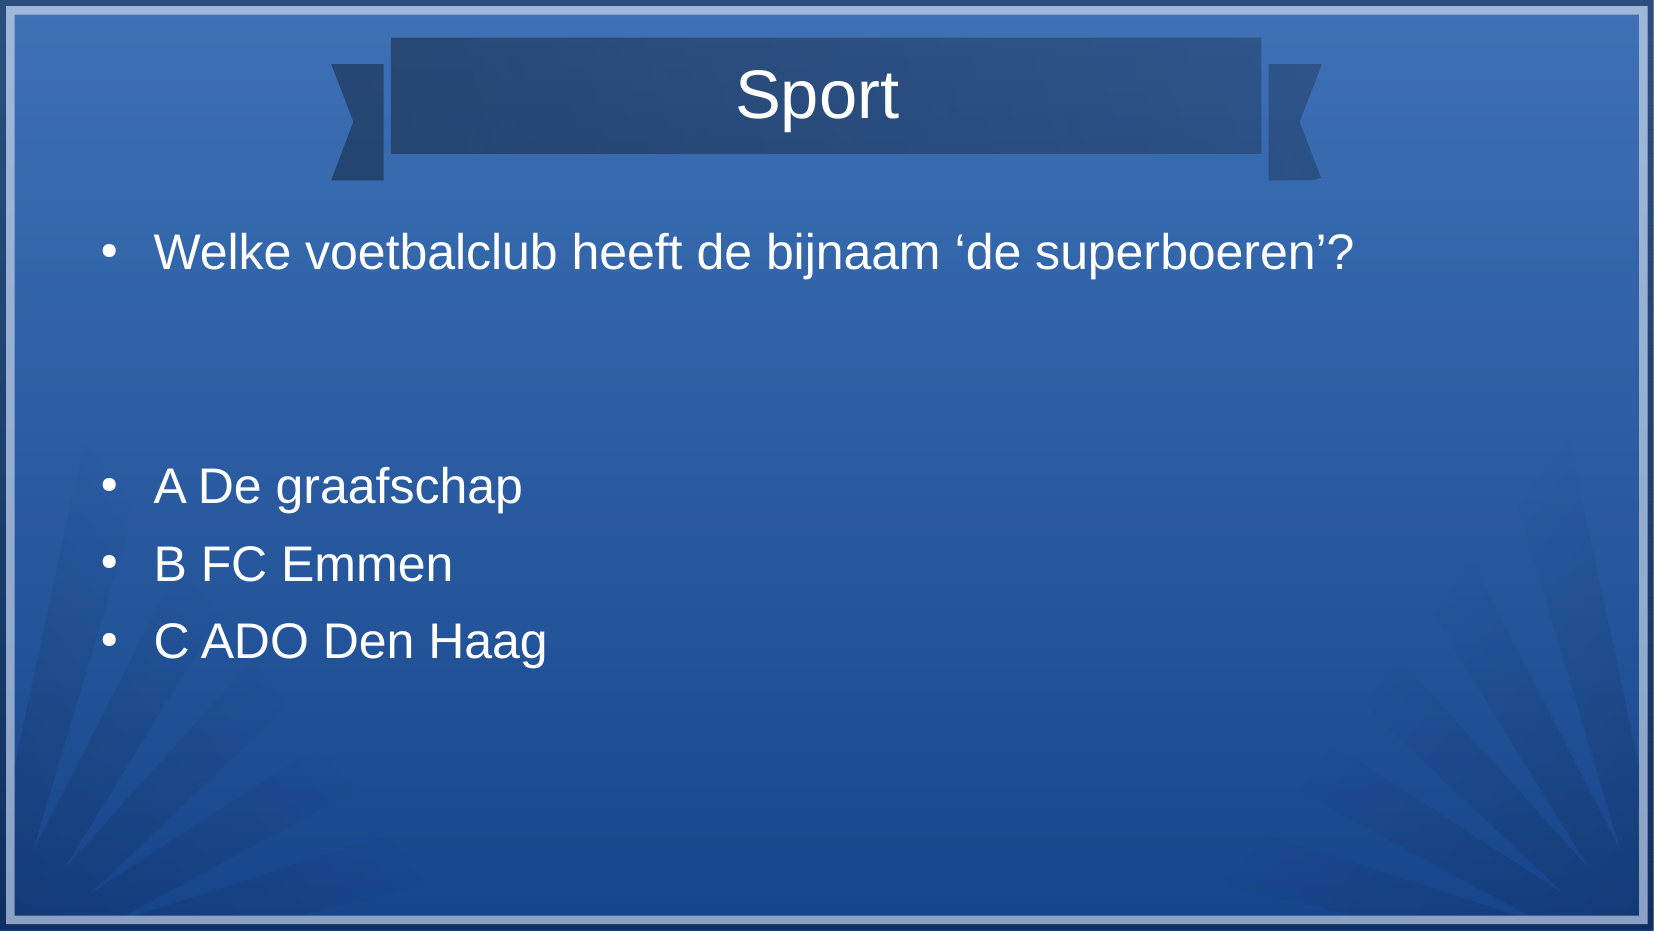

# Sport
Welke voetbalclub heeft de bijnaam ‘de superboeren’?
A De graafschap
B FC Emmen
C ADO Den Haag